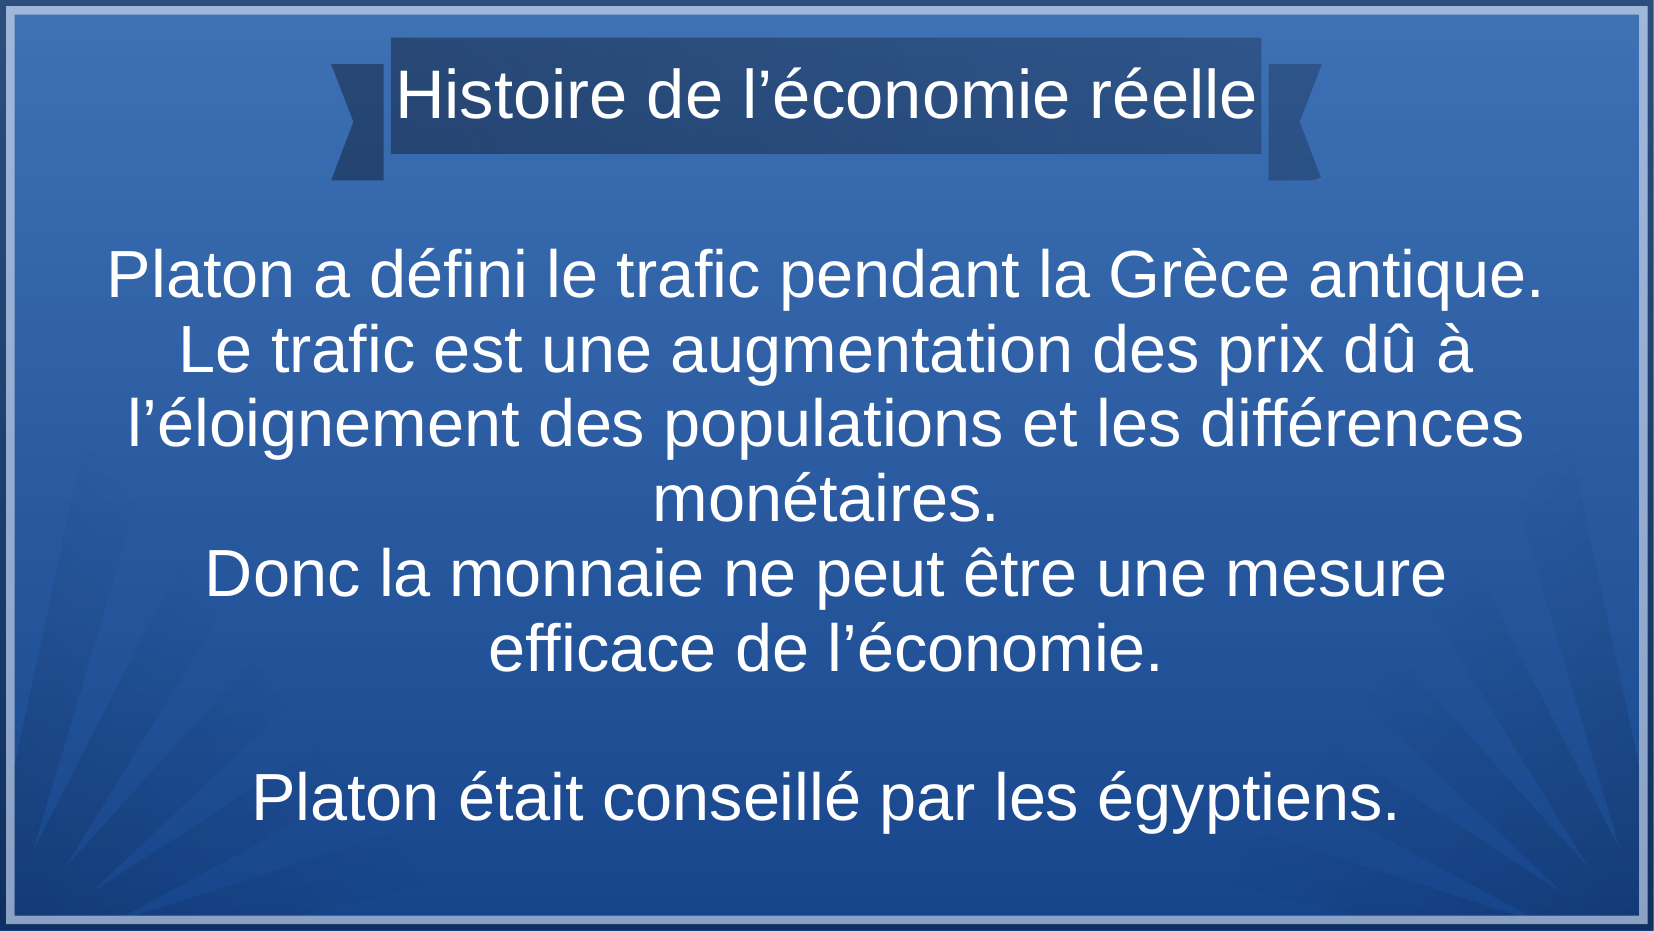

# Histoire de l’économie réelle
Platon a défini le trafic pendant la Grèce antique.
Le trafic est une augmentation des prix dû à l’éloignement des populations et les différences monétaires.
Donc la monnaie ne peut être une mesure efficace de l’économie.
Platon était conseillé par les égyptiens.